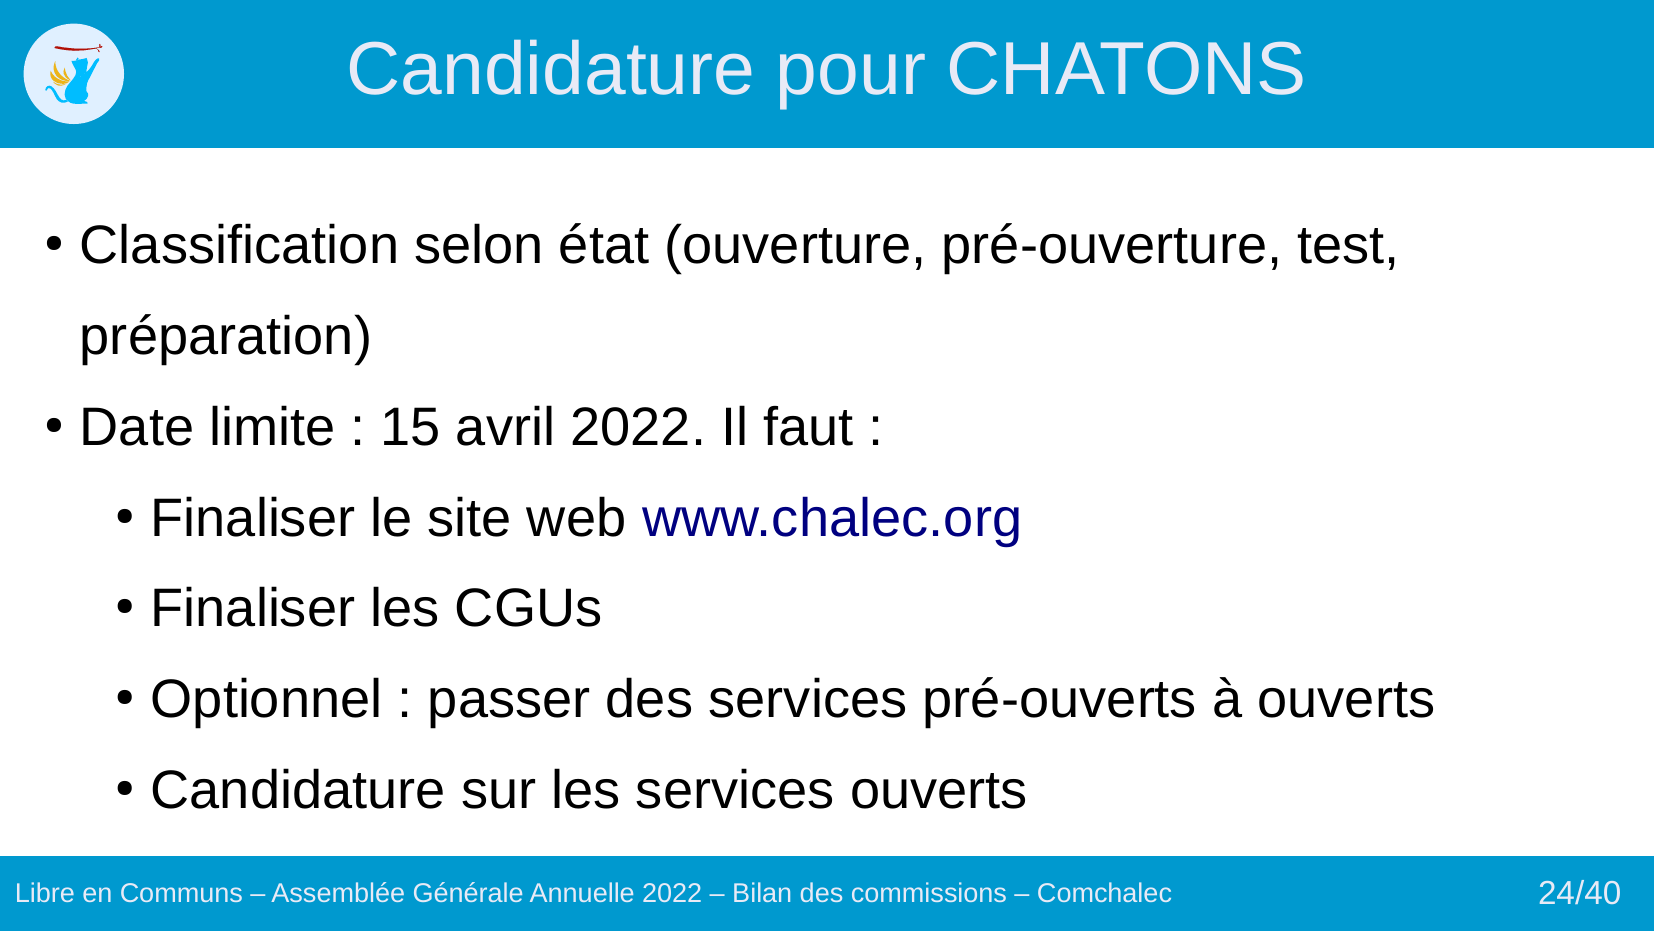

Candidature pour CHATONS
Classification selon état (ouverture, pré-ouverture, test, préparation)
Date limite : 15 avril 2022. Il faut :
Finaliser le site web www.chalec.org
Finaliser les CGUs
Optionnel : passer des services pré-ouverts à ouverts
Candidature sur les services ouverts
Libre en Communs – Assemblée Générale Annuelle 2022 – Bilan des commissions – Comchalec